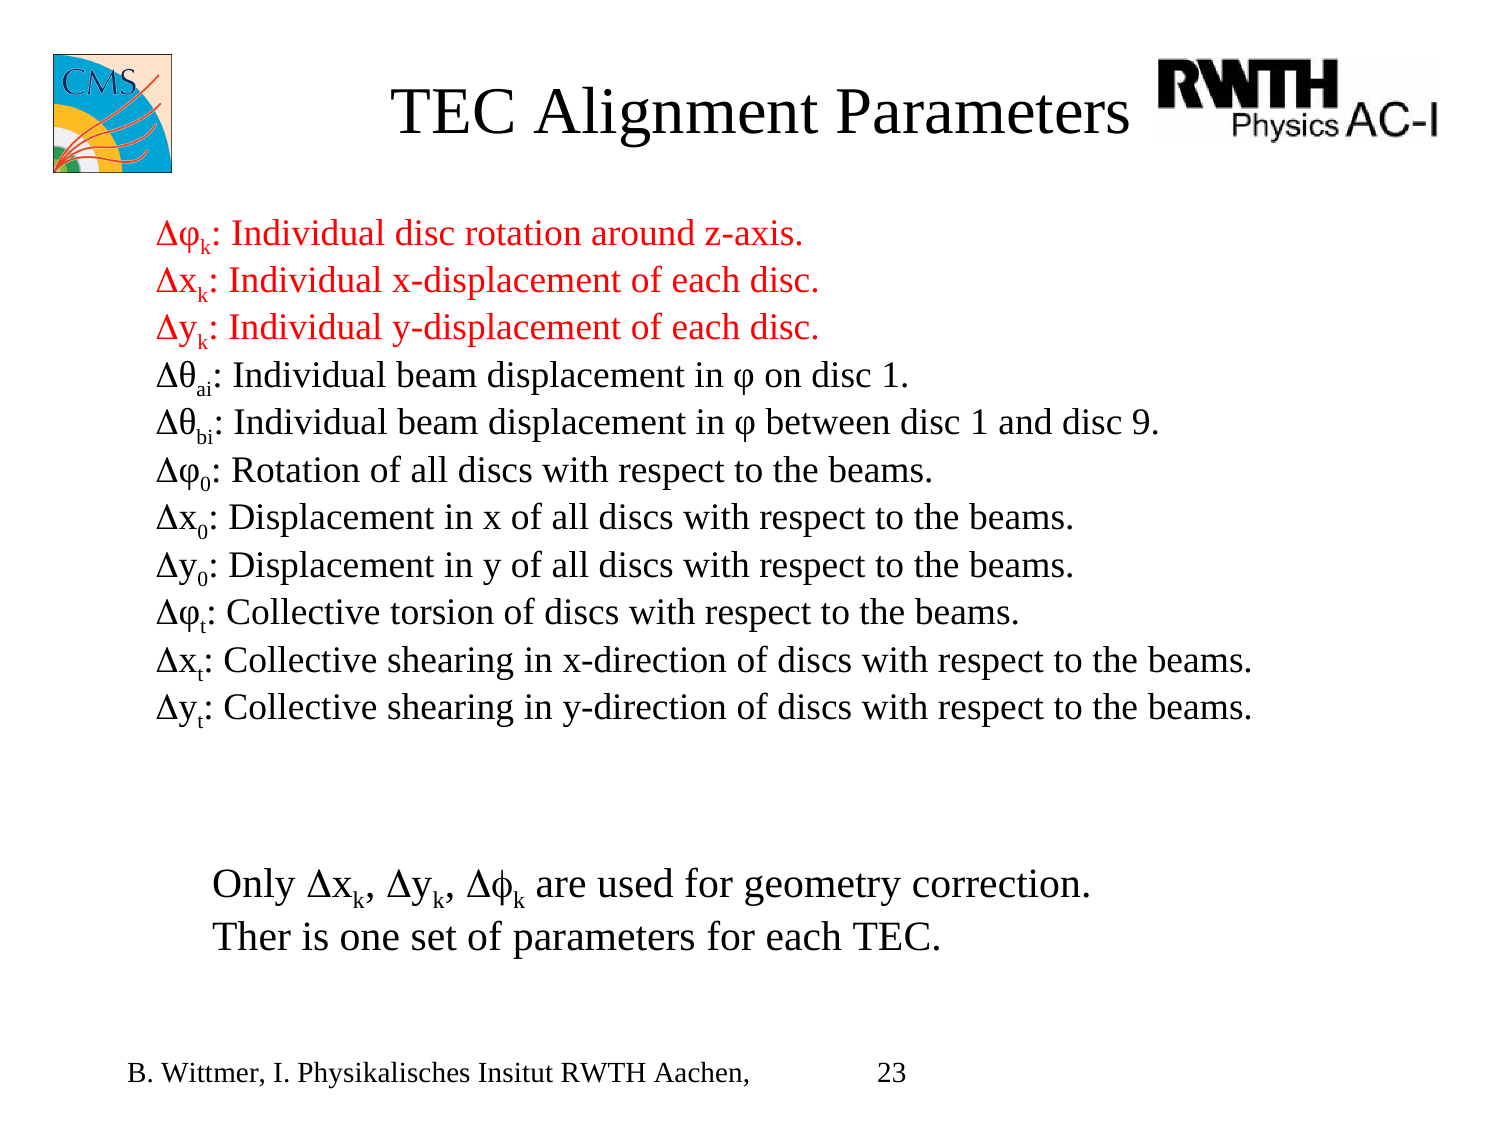

# TEC Alignment Parameters
 φk: Individual disc rotation around z-axis.
 xk: Individual x-displacement of each disc.
 yk: Individual y-displacement of each disc.
 θai: Individual beam displacement in φ on disc 1.
 θbi: Individual beam displacement in φ between disc 1 and disc 9.
 φ0: Rotation of all discs with respect to the beams.
 x0: Displacement in x of all discs with respect to the beams.
 y0: Displacement in y of all discs with respect to the beams.
 φt: Collective torsion of discs with respect to the beams.
 xt: Collective shearing in x-direction of discs with respect to the beams.
 yt: Collective shearing in y-direction of discs with respect to the beams.
Only xk, yk, k are used for geometry correction.
Ther is one set of parameters for each TEC.